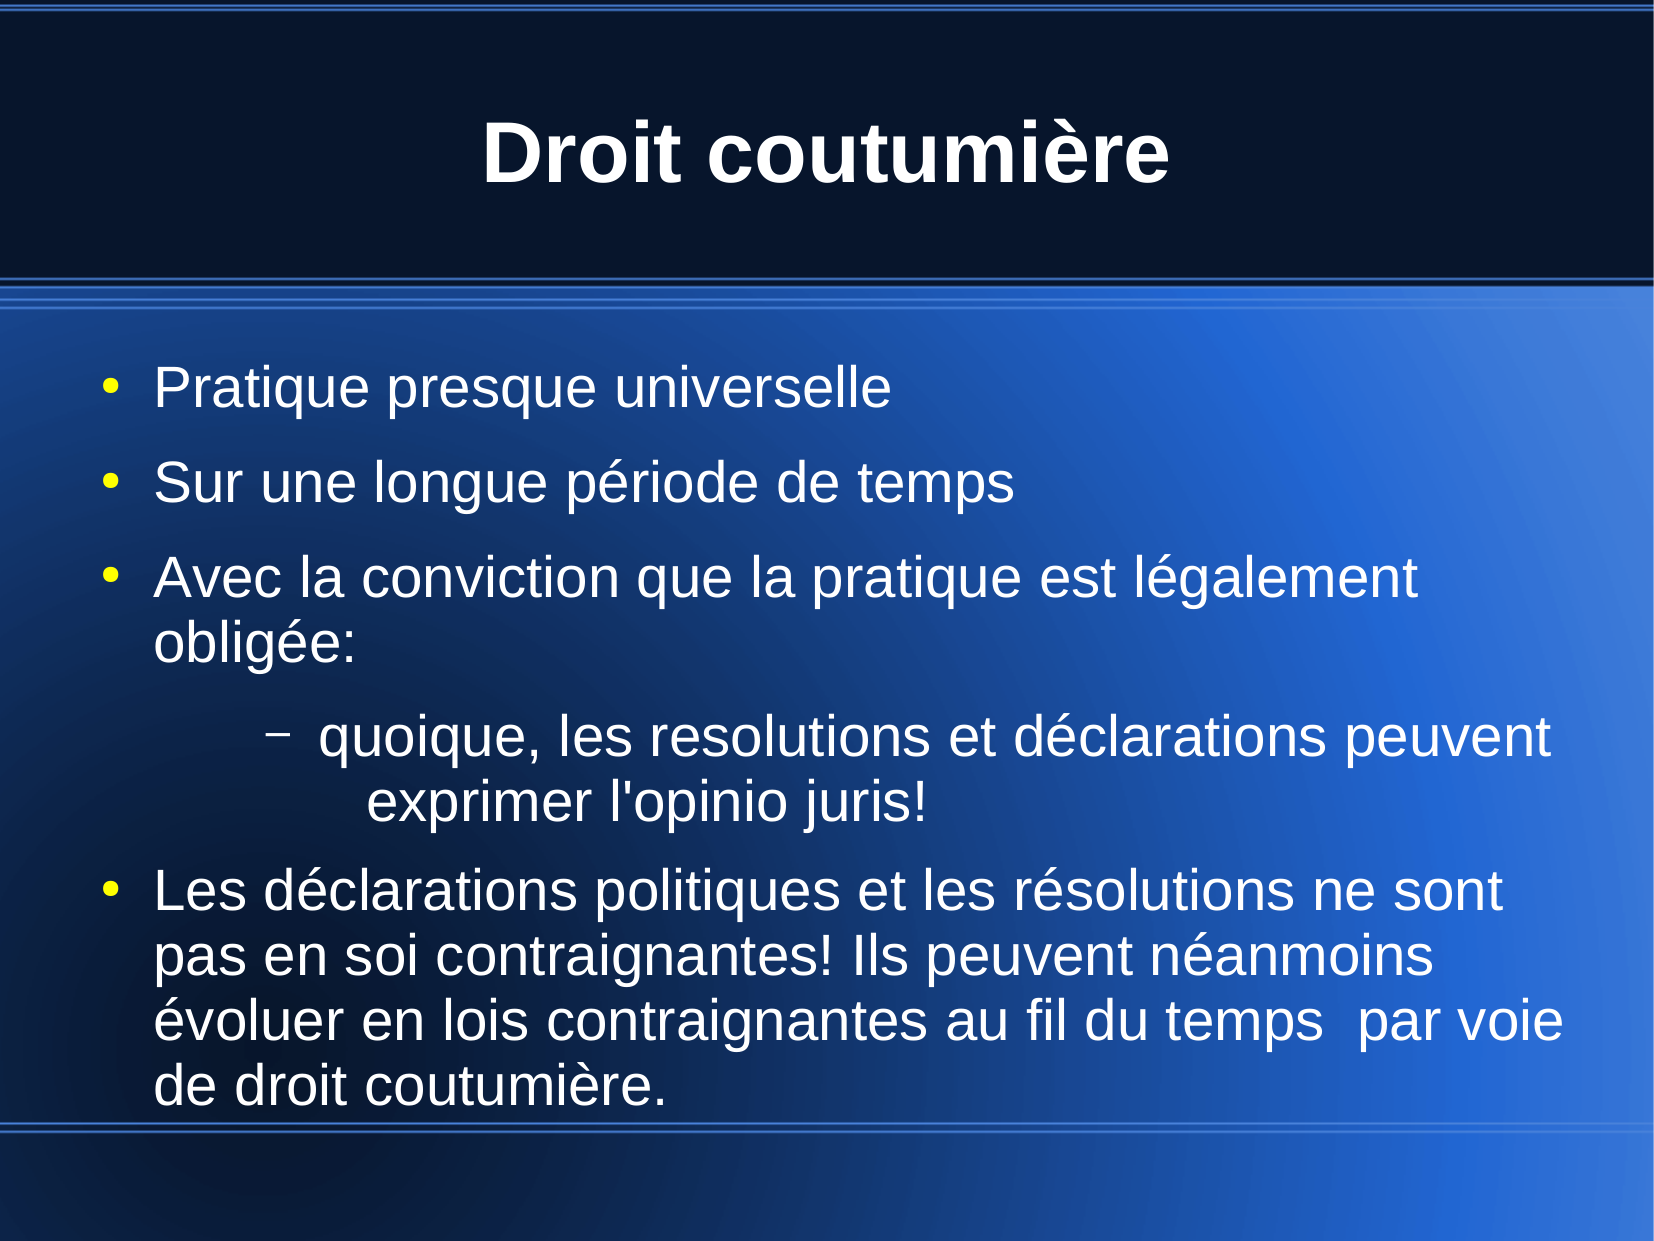

# Droit coutumière
Pratique presque universelle
Sur une longue période de temps
Avec la conviction que la pratique est légalement obligée:
quoique, les resolutions et déclarations peuvent exprimer l'opinio juris!
Les déclarations politiques et les résolutions ne sont pas en soi contraignantes! Ils peuvent néanmoins évoluer en lois contraignantes au fil du temps par voie de droit coutumière.